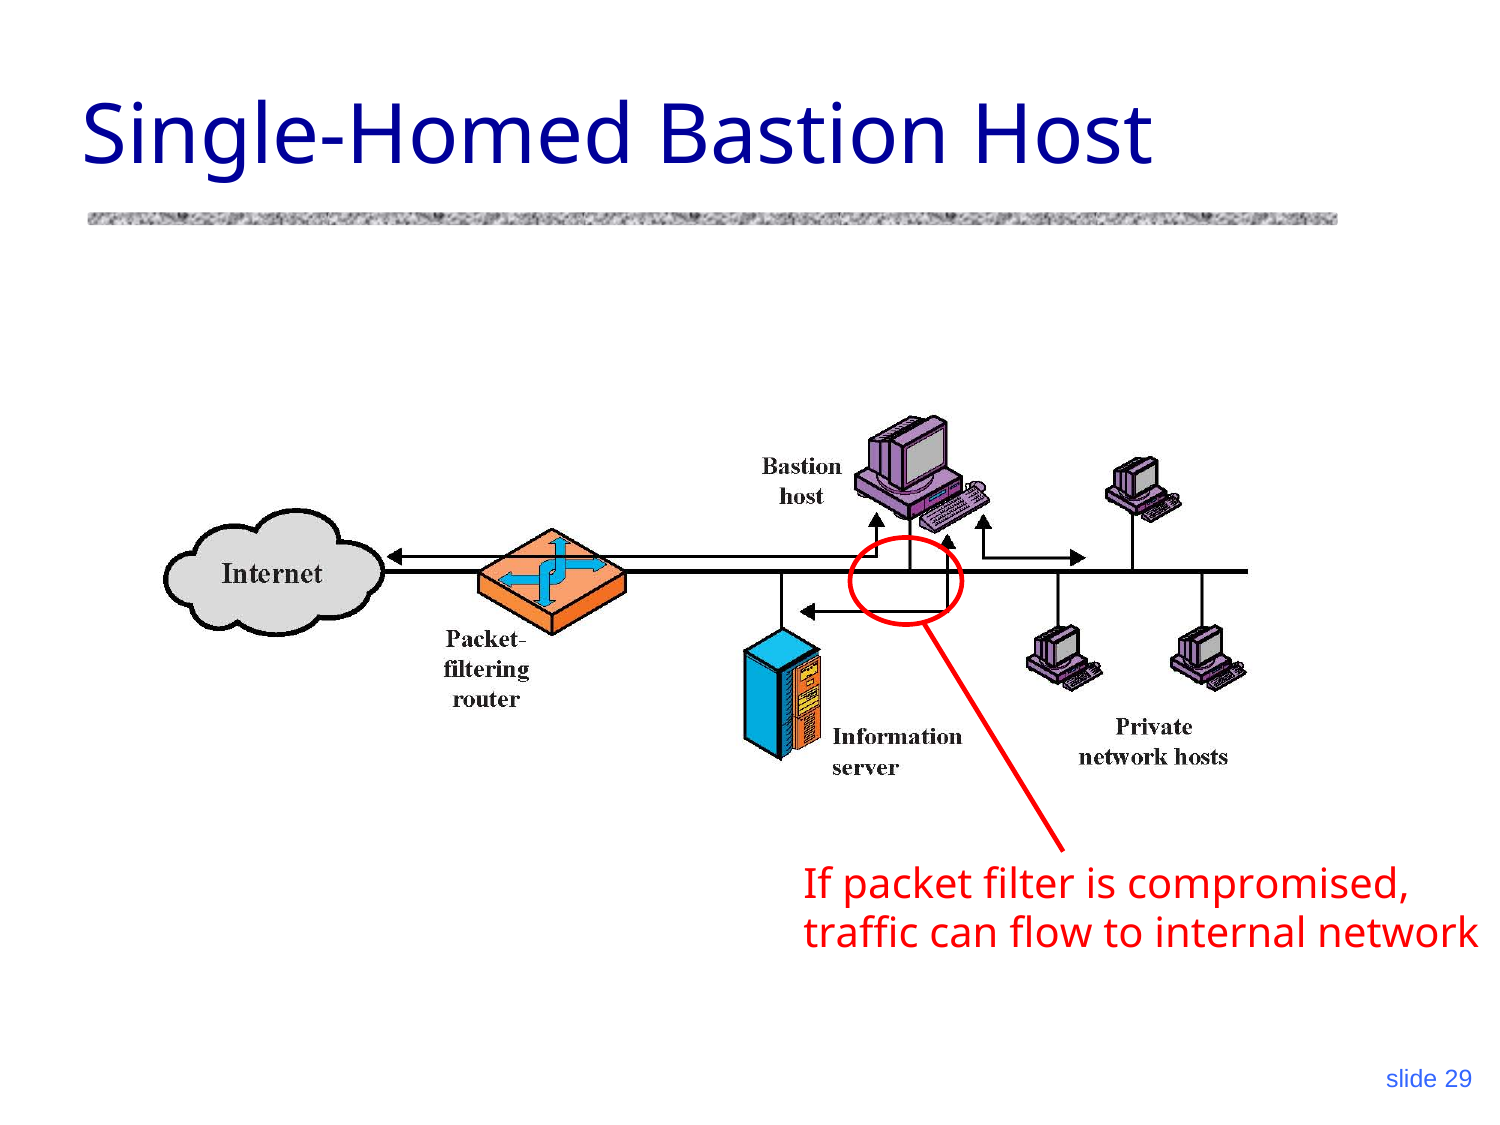

Single-Homed Bastion Host
If packet filter is compromised,
traffic can flow to internal network
slide